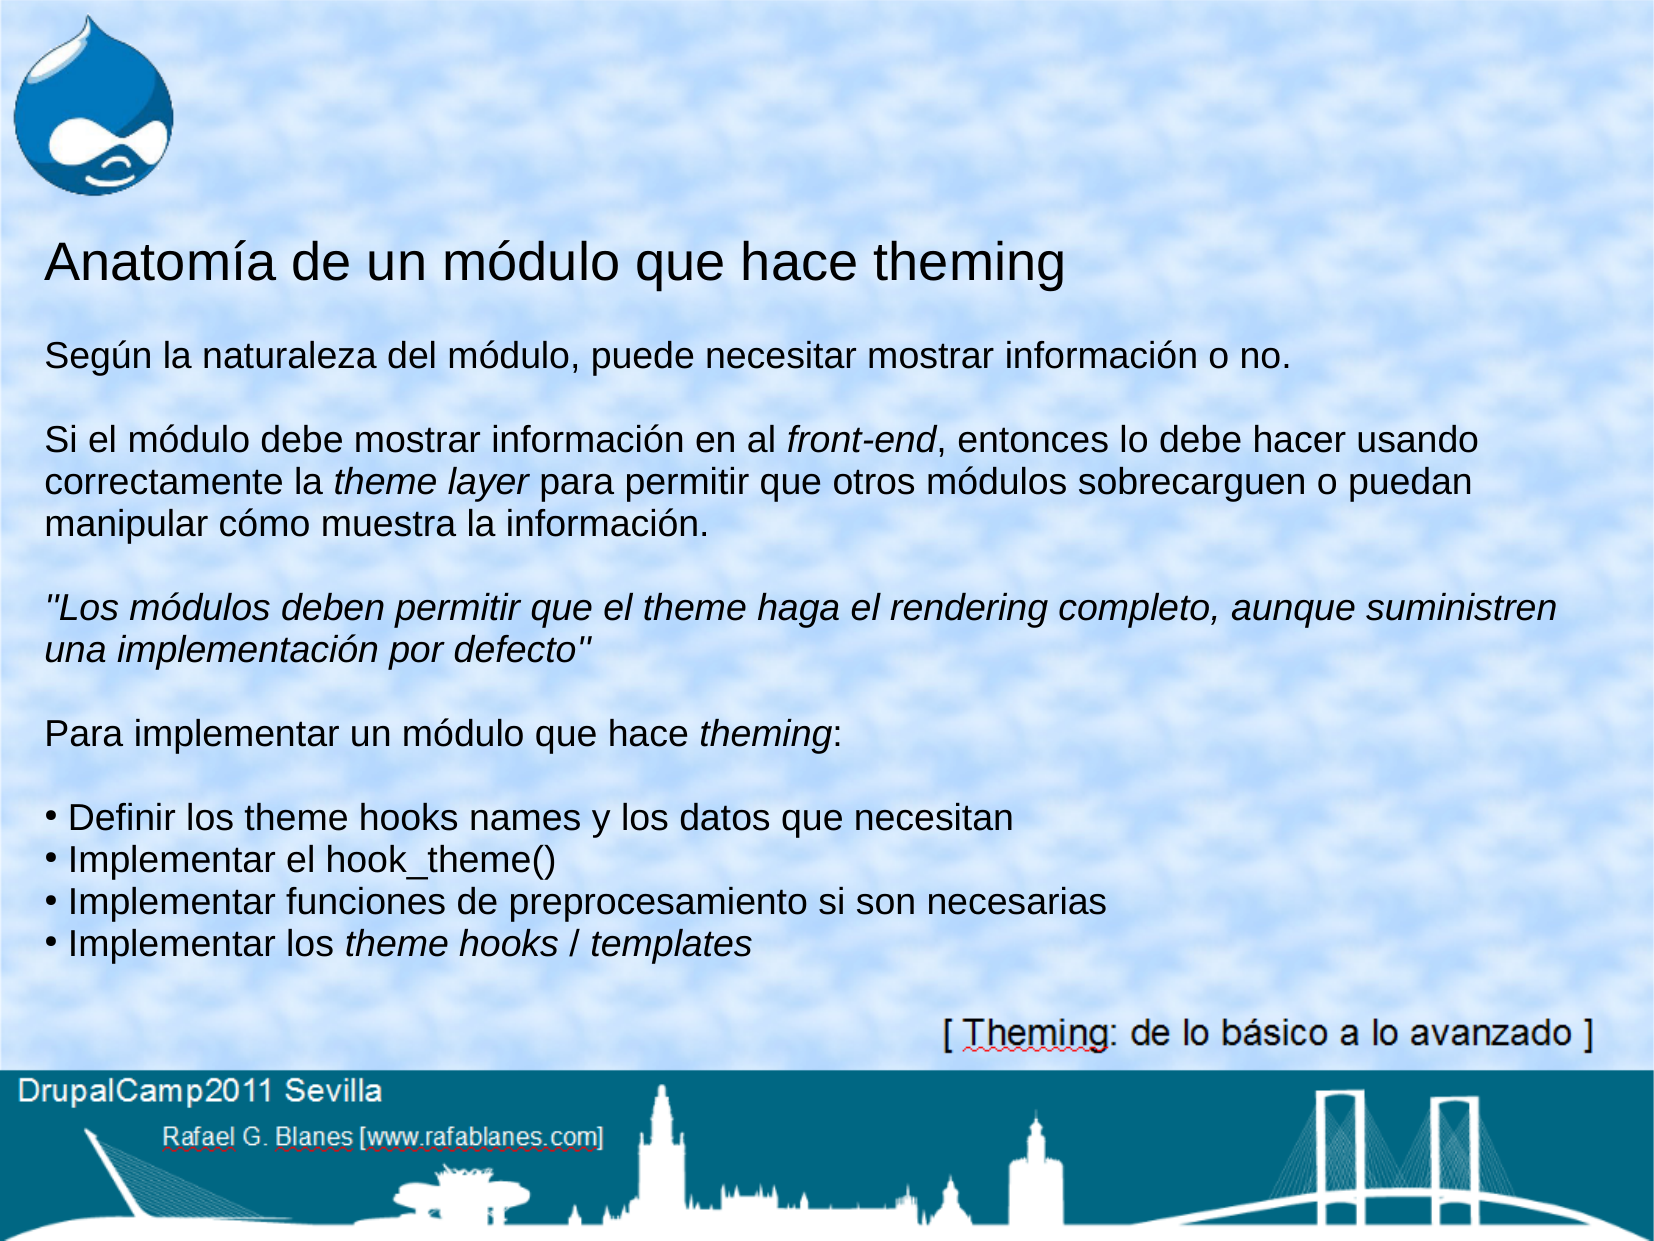

Anatomía de un módulo que hace theming
Según la naturaleza del módulo, puede necesitar mostrar información o no.
Si el módulo debe mostrar información en al front-end, entonces lo debe hacer usando correctamente la theme layer para permitir que otros módulos sobrecarguen o puedan manipular cómo muestra la información.
''Los módulos deben permitir que el theme haga el rendering completo, aunque suministren una implementación por defecto''
Para implementar un módulo que hace theming:
 Definir los theme hooks names y los datos que necesitan
 Implementar el hook_theme()
 Implementar funciones de preprocesamiento si son necesarias
 Implementar los theme hooks / templates